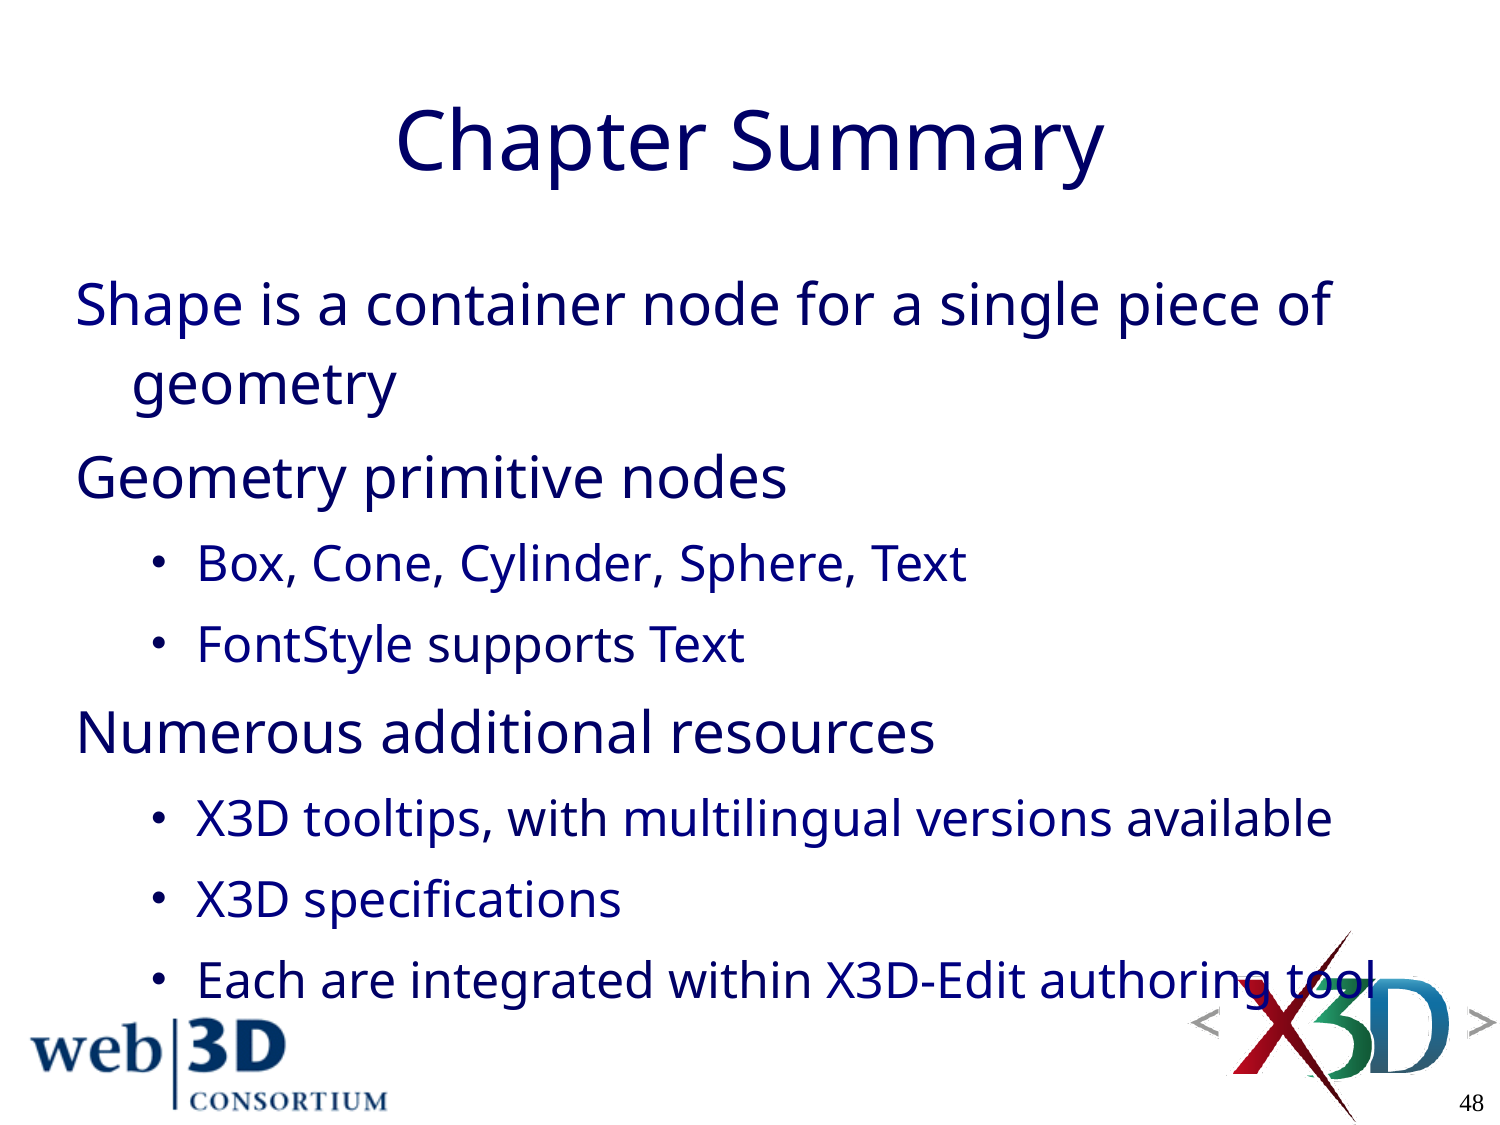

# Chapter Summary
Shape is a container node for a single piece of geometry
Geometry primitive nodes
Box, Cone, Cylinder, Sphere, Text
FontStyle supports Text
Numerous additional resources
X3D tooltips, with multilingual versions available
X3D specifications
Each are integrated within X3D-Edit authoring tool